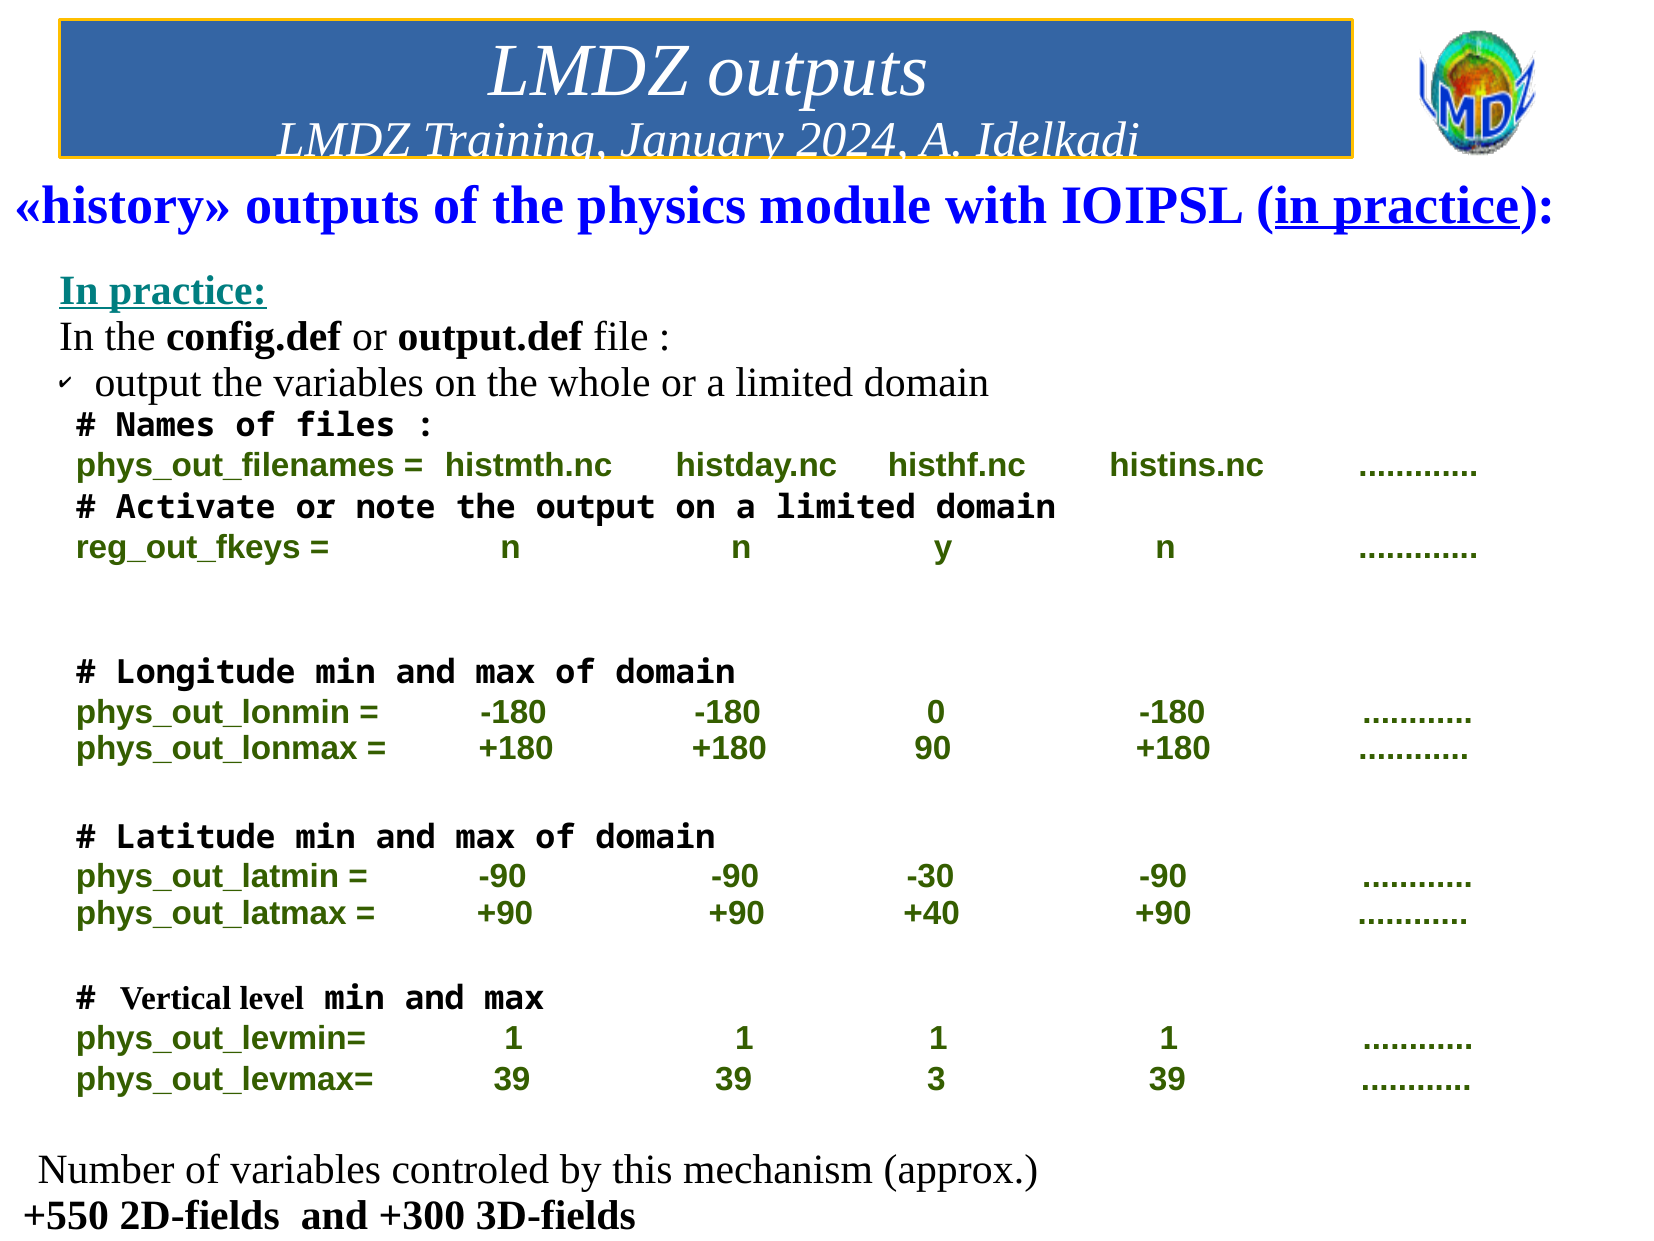

LMDZ outputs
LMDZ Training, January 2024, A. Idelkadi
«history» outputs of the physics module with IOIPSL (in practice):
In practice:
In the config.def or output.def file :
output the variables on the whole or a limited domain
# Names of files :
phys_out_filenames = 	histmth.nc	 histday.nc 	histhf.nc 	histins.nc 	 .............
# Activate or note the output on a limited domain
reg_out_fkeys = 		 n		 n	 y		 n		 .............
# Longitude min and max of domain
phys_out_lonmin = -180 -180 0 -180 ............
phys_out_lonmax = +180 +180 90 +180 ............
# Latitude min and max of domain
phys_out_latmin = -90 -90 -30 -90 ............
phys_out_latmax = +90 +90 +40 +90 ............
# Vertical level min and max
phys_out_levmin= 1 1 1 1 ............ phys_out_levmax= 39 39 3 39 ............
Number of variables controled by this mechanism (approx.)
+550 2D-fields and +300 3D-fields